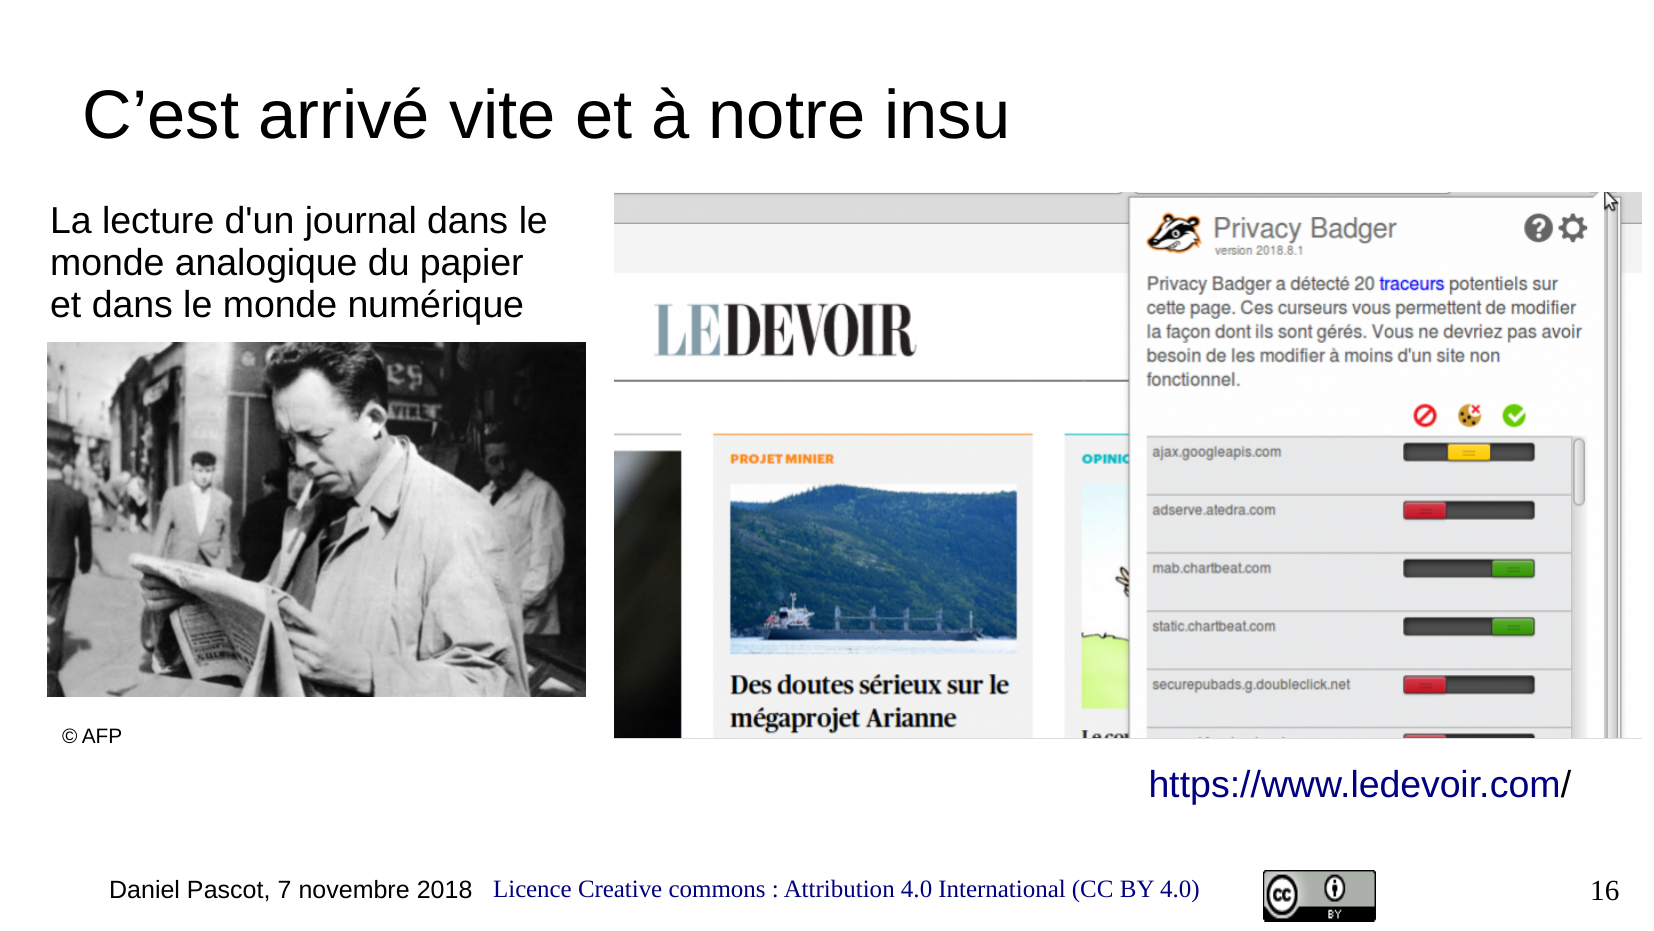

# C’est arrivé vite et à notre insu
La lecture d'un journal dans le monde analogique du papier et dans le monde numérique
© AFP
https://www.ledevoir.com/
16